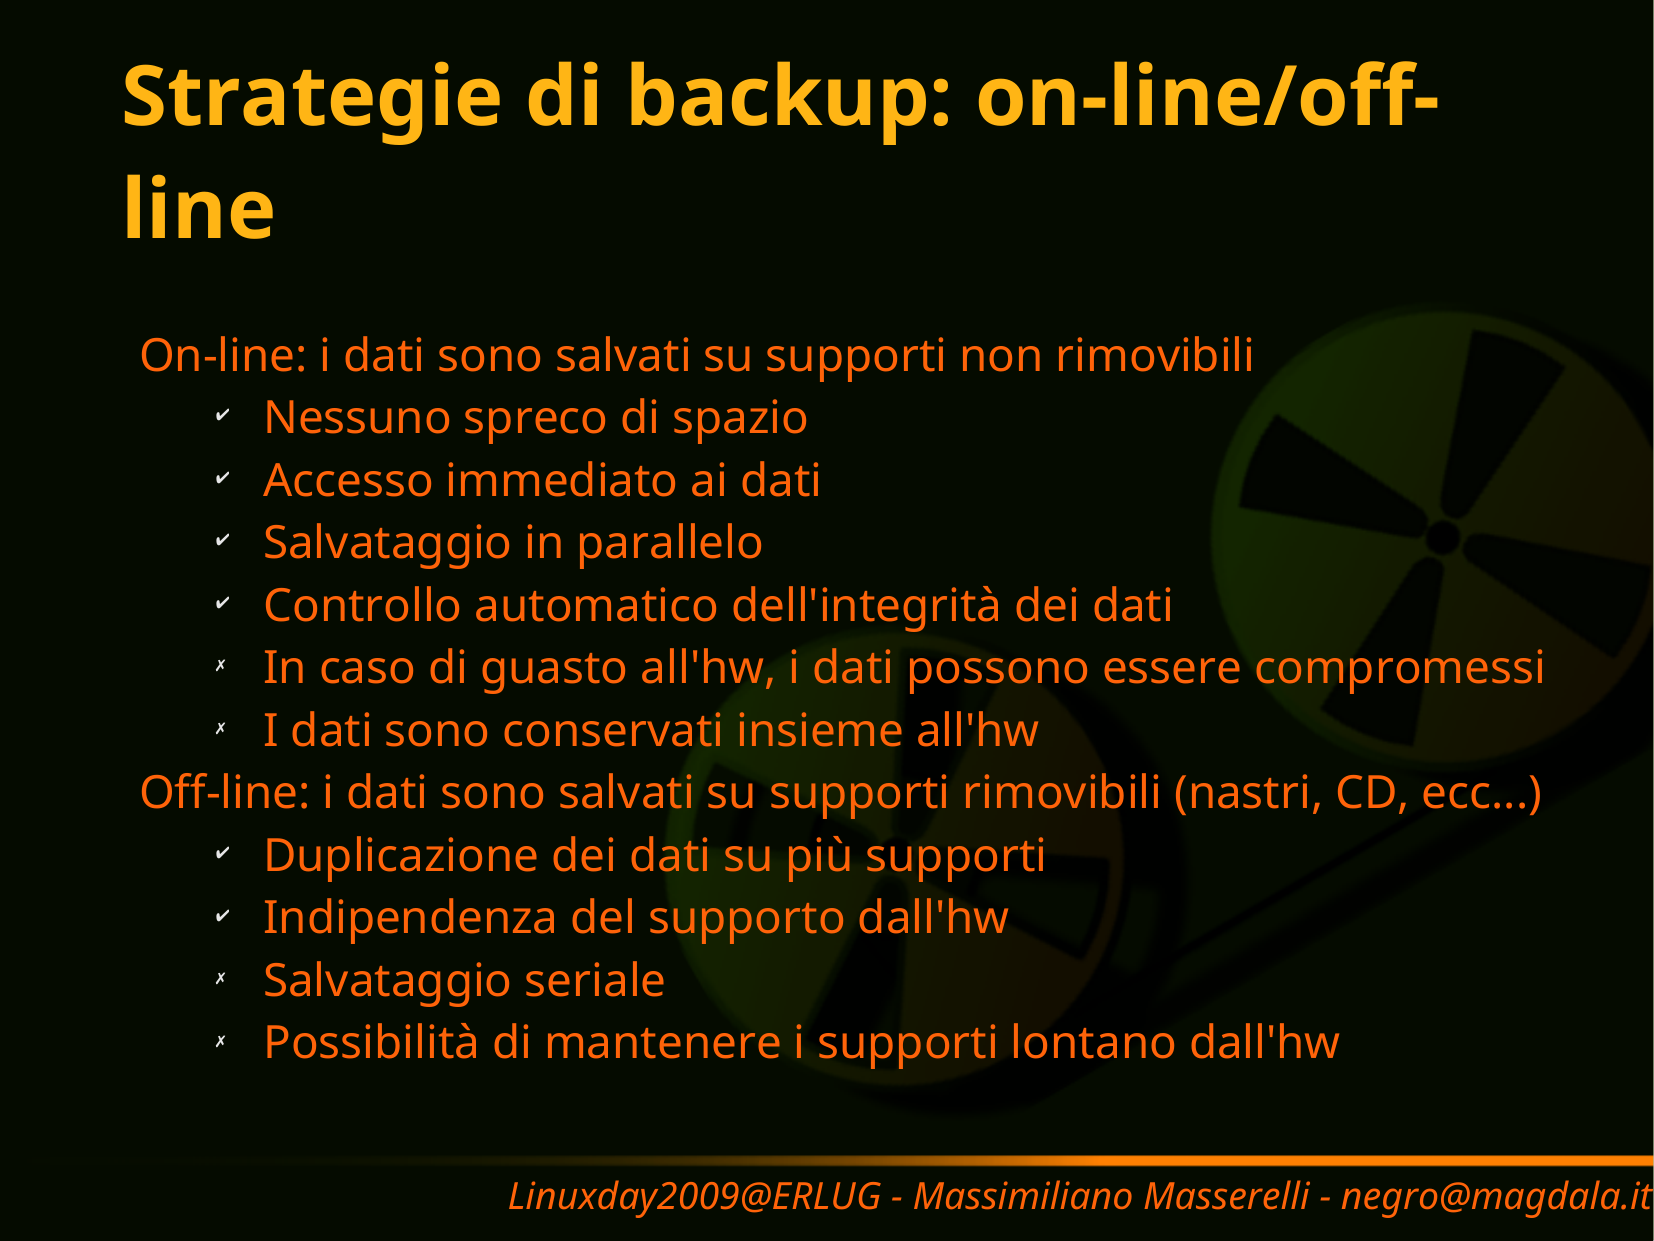

Strategie di backup: on-line/off-line
# On-line: i dati sono salvati su supporti non rimovibili
Nessuno spreco di spazio
Accesso immediato ai dati
Salvataggio in parallelo
Controllo automatico dell'integrità dei dati
In caso di guasto all'hw, i dati possono essere compromessi
I dati sono conservati insieme all'hw
Off-line: i dati sono salvati su supporti rimovibili (nastri, CD, ecc...)
Duplicazione dei dati su più supporti
Indipendenza del supporto dall'hw
Salvataggio seriale
Possibilità di mantenere i supporti lontano dall'hw